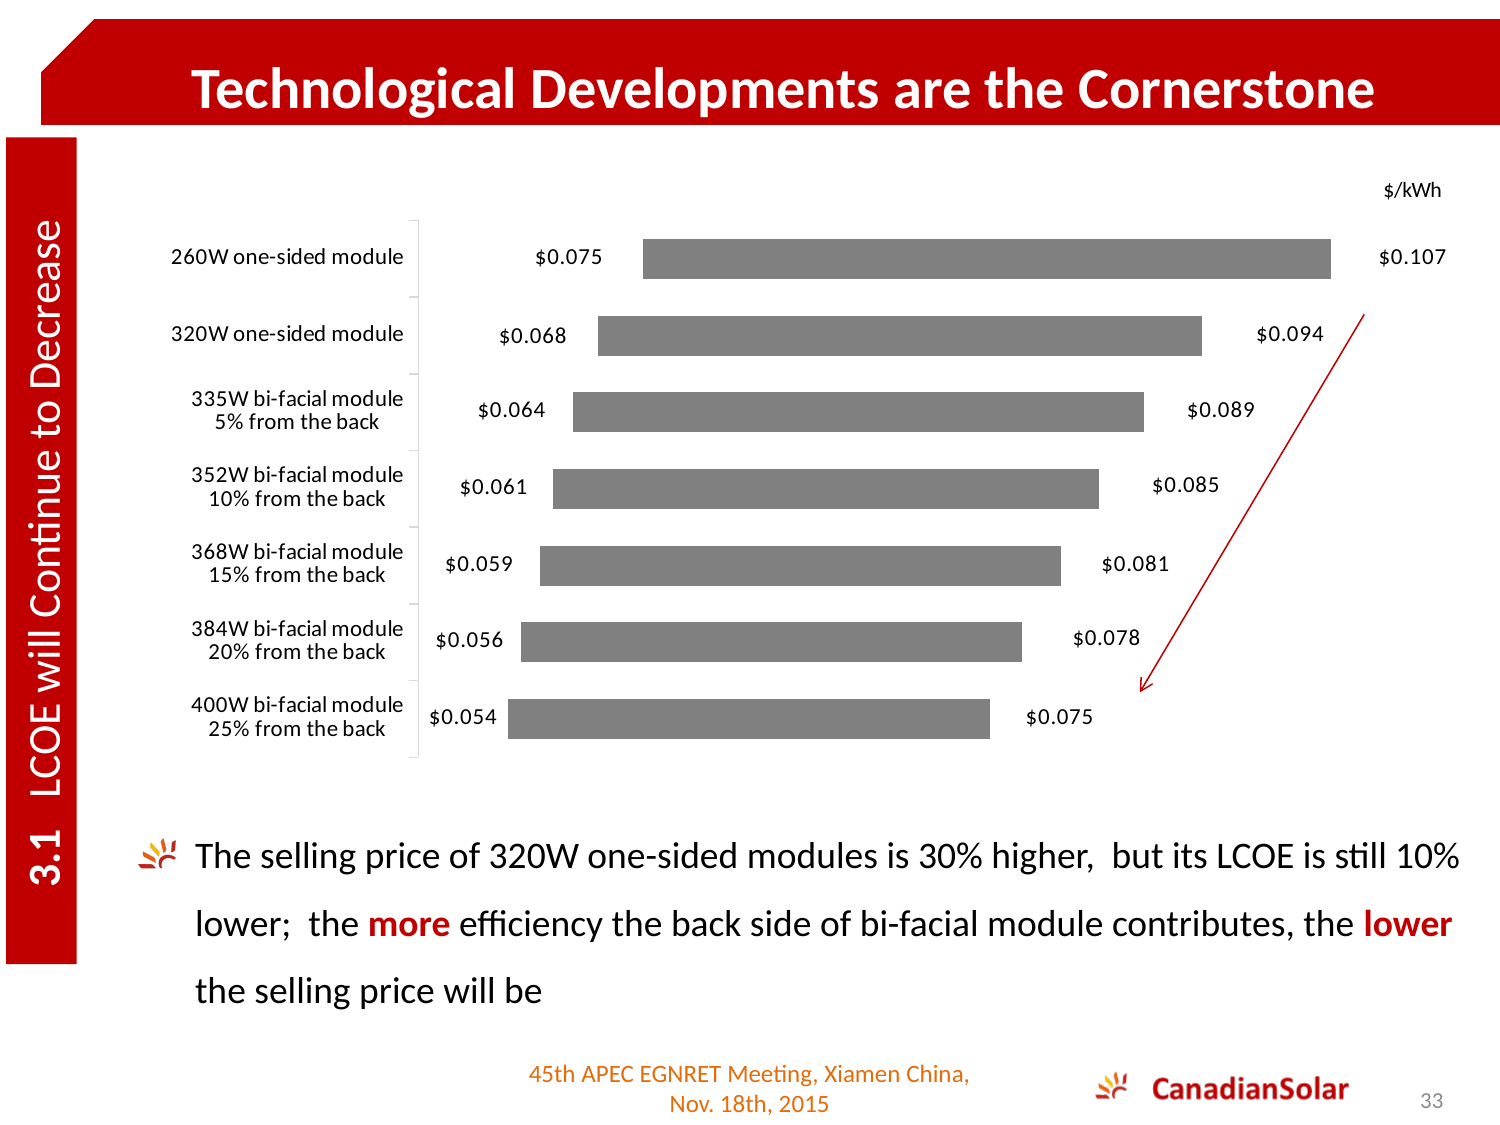

Technological Developments are the Cornerstone
 3.1 LCOE will Continue to Decrease
### Chart
| Category | min | length |
|---|---|---|
| 260W one-sided module | 0.075 | 0.107 |
| 320W one-sided module | 0.068 | 0.094 |
| 335W bi-facial module
5% from the back | 0.064 | 0.089 |
| 352W bi-facial module
10% from the back | 0.061 | 0.085 |
| 368W bi-facial module
15% from the back | 0.059 | 0.081 |
| 384W bi-facial module
20% from the back | 0.056 | 0.078 |
| 400W bi-facial module
25% from the back | 0.054 | 0.075 |The selling price of 320W one-sided modules is 30% higher, but its LCOE is still 10% lower; the more efficiency the back side of bi-facial module contributes, the lower the selling price will be
45th APEC EGNRET Meeting, Xiamen China, Nov. 18th, 2015